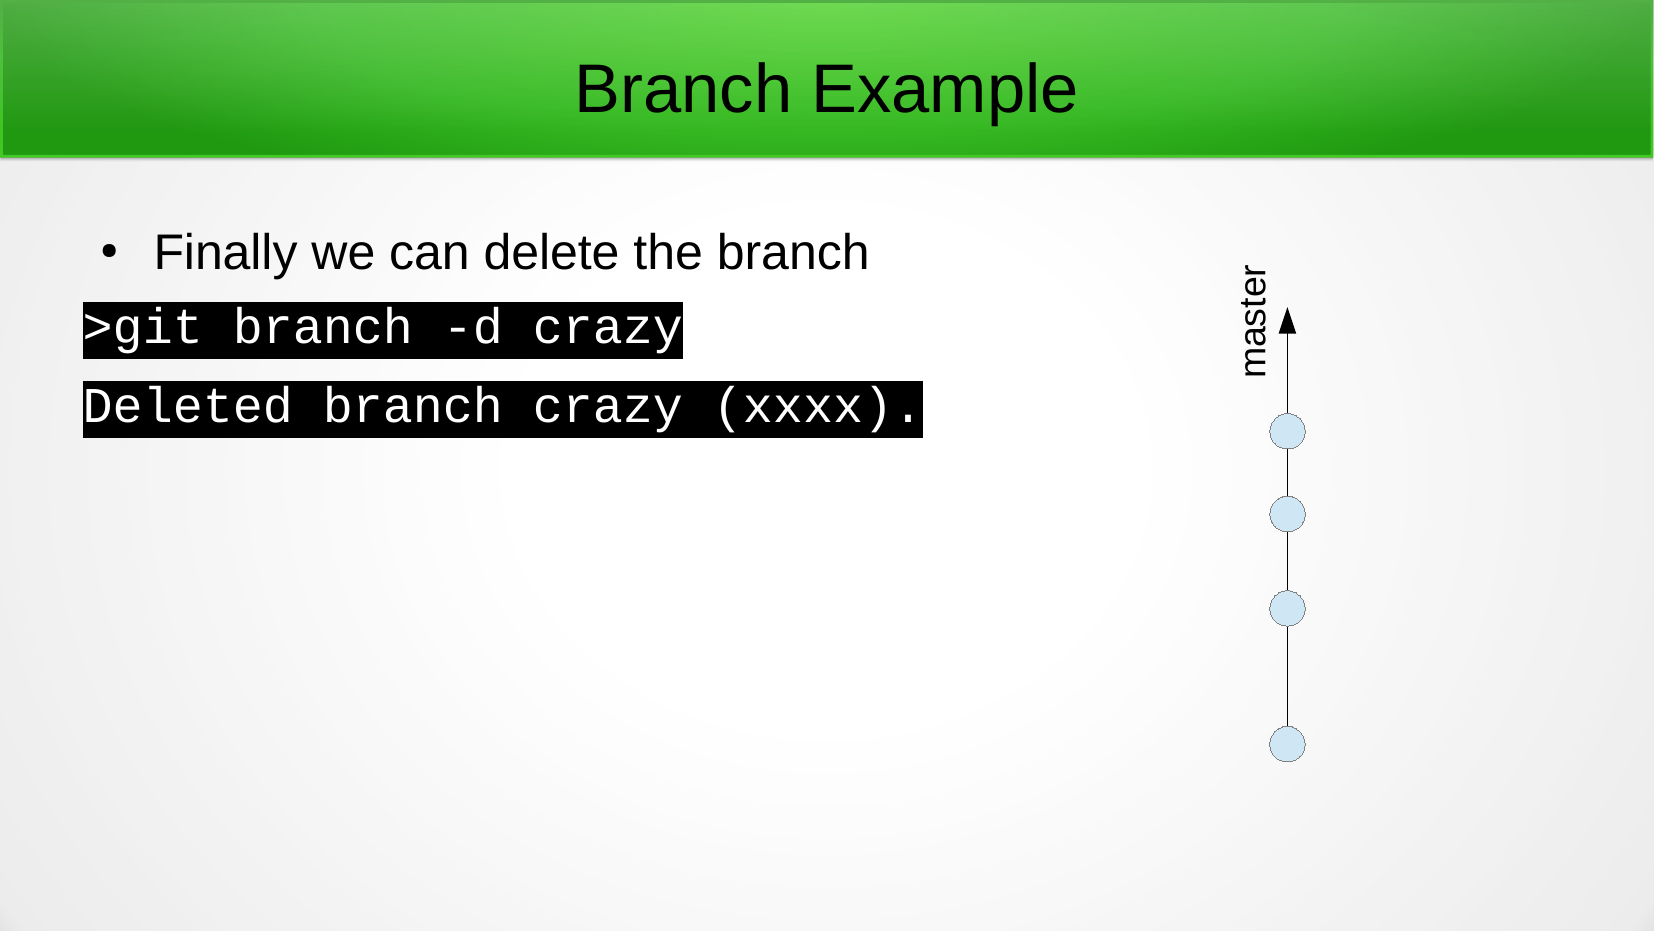

# Branch Example
Finally we can delete the branch
>git branch -d crazy
Deleted branch crazy (xxxx).
master